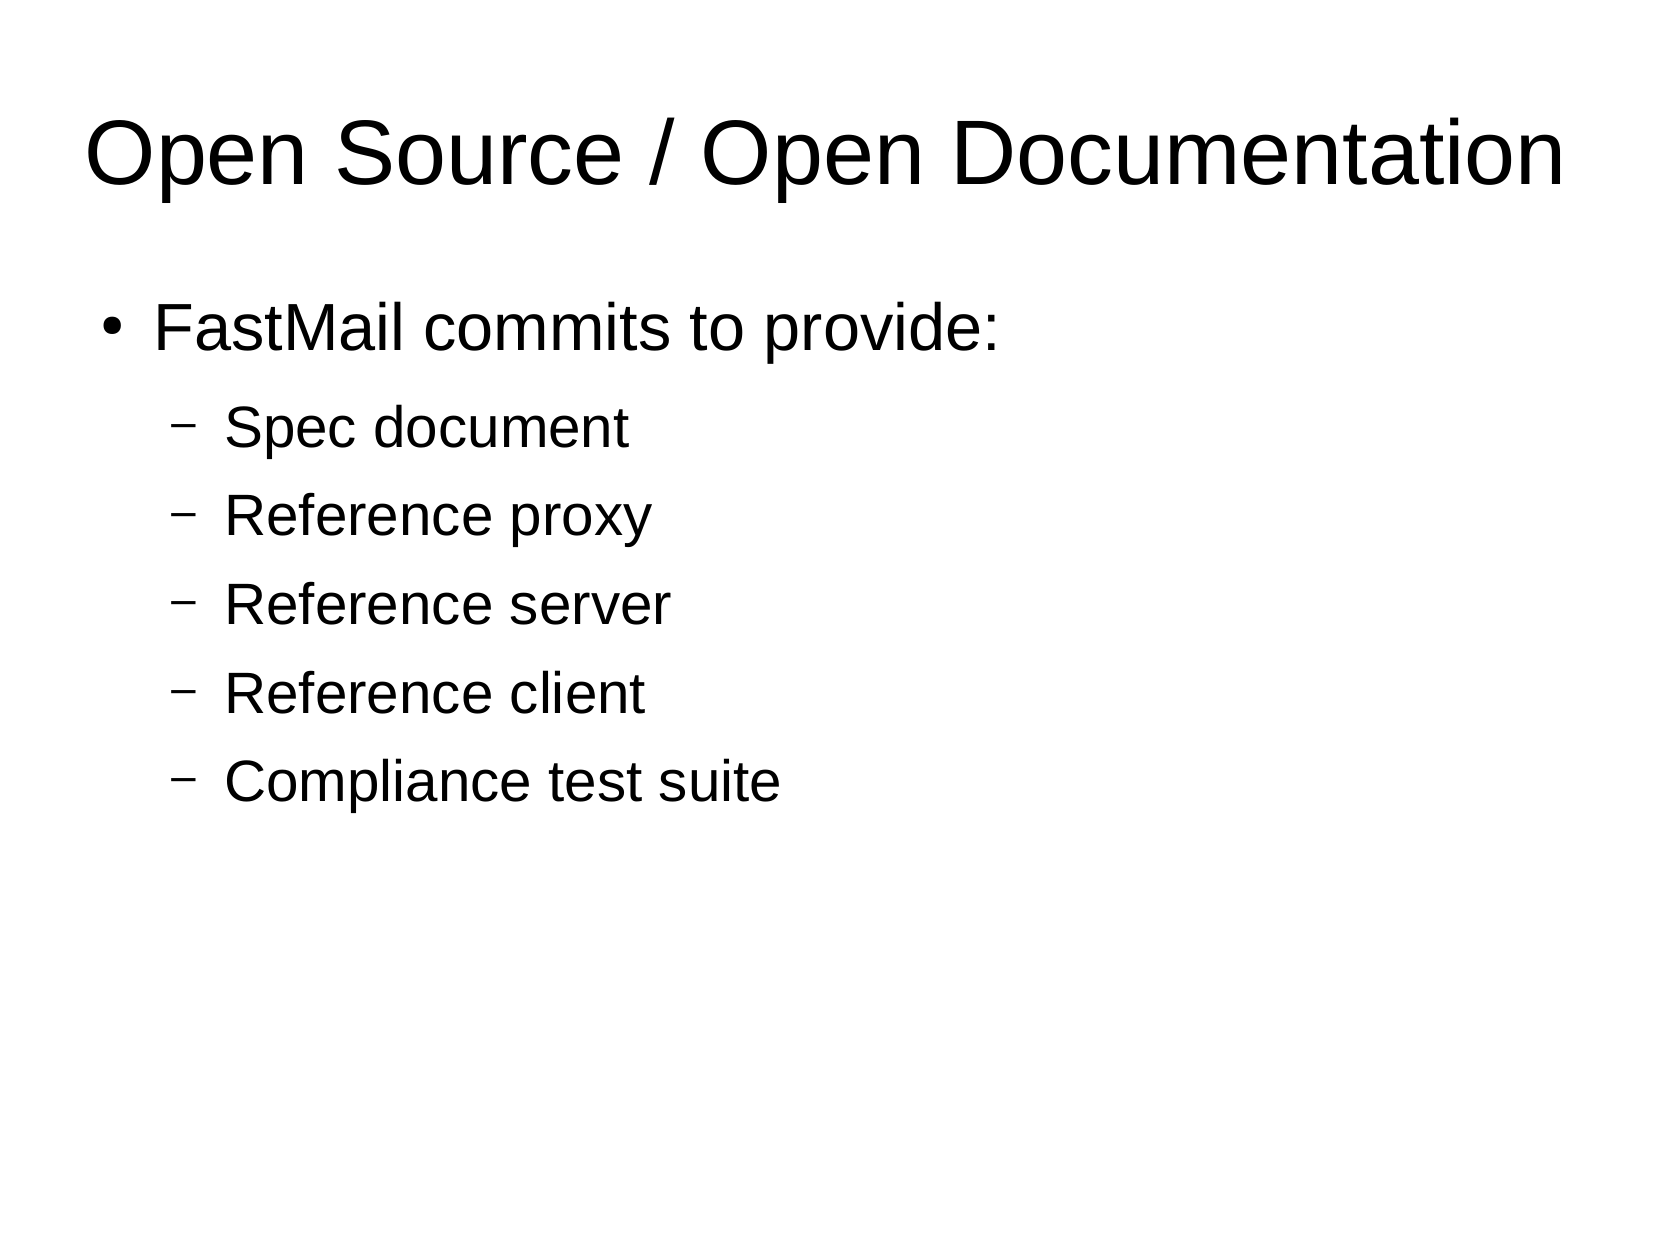

# Open Source / Open Documentation
FastMail commits to provide:
Spec document
Reference proxy
Reference server
Reference client
Compliance test suite